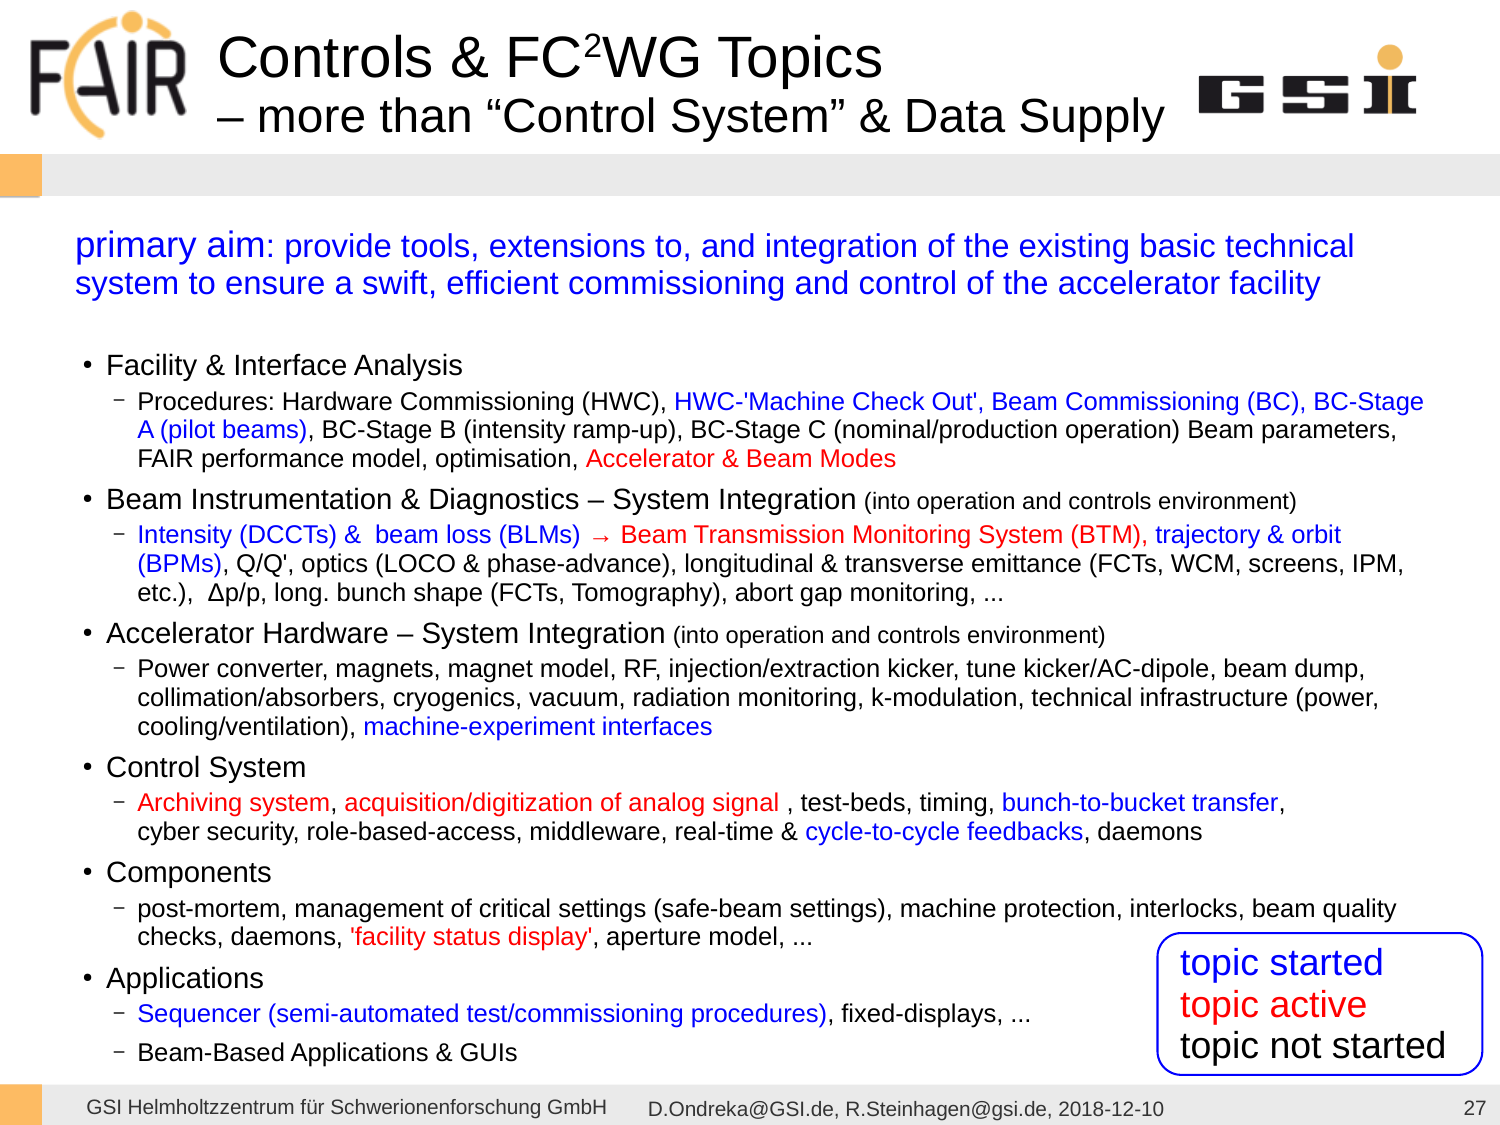

# Controls & FC2WG Topics – more than “Control System” & Data Supply
primary aim: provide tools, extensions to, and integration of the existing basic technical system to ensure a swift, efficient commissioning and control of the accelerator facility
Facility & Interface Analysis
Procedures: Hardware Commissioning (HWC), HWC-'Machine Check Out', Beam Commissioning (BC), BC-Stage A (pilot beams), BC-Stage B (intensity ramp-up), BC-Stage C (nominal/production operation) Beam parameters, FAIR performance model, optimisation, Accelerator & Beam Modes
Beam Instrumentation & Diagnostics – System Integration (into operation and controls environment)
Intensity (DCCTs) & beam loss (BLMs) → Beam Transmission Monitoring System (BTM), trajectory & orbit (BPMs), Q/Q', optics (LOCO & phase-advance), longitudinal & transverse emittance (FCTs, WCM, screens, IPM, etc.), Δp/p, long. bunch shape (FCTs, Tomography), abort gap monitoring, ...
Accelerator Hardware – System Integration (into operation and controls environment)
Power converter, magnets, magnet model, RF, injection/extraction kicker, tune kicker/AC-dipole, beam dump, collimation/absorbers, cryogenics, vacuum, radiation monitoring, k-modulation, technical infrastructure (power, cooling/ventilation), machine-experiment interfaces
Control System
Archiving system, acquisition/digitization of analog signal , test-beds, timing, bunch-to-bucket transfer, cyber security, role-based-access, middleware, real-time & cycle-to-cycle feedbacks, daemons
Components
post-mortem, management of critical settings (safe-beam settings), machine protection, interlocks, beam quality checks, daemons, 'facility status display', aperture model, ...
Applications
Sequencer (semi-automated test/commissioning procedures), fixed-displays, ...
Beam-Based Applications & GUIs
topic started
topic active
topic not started